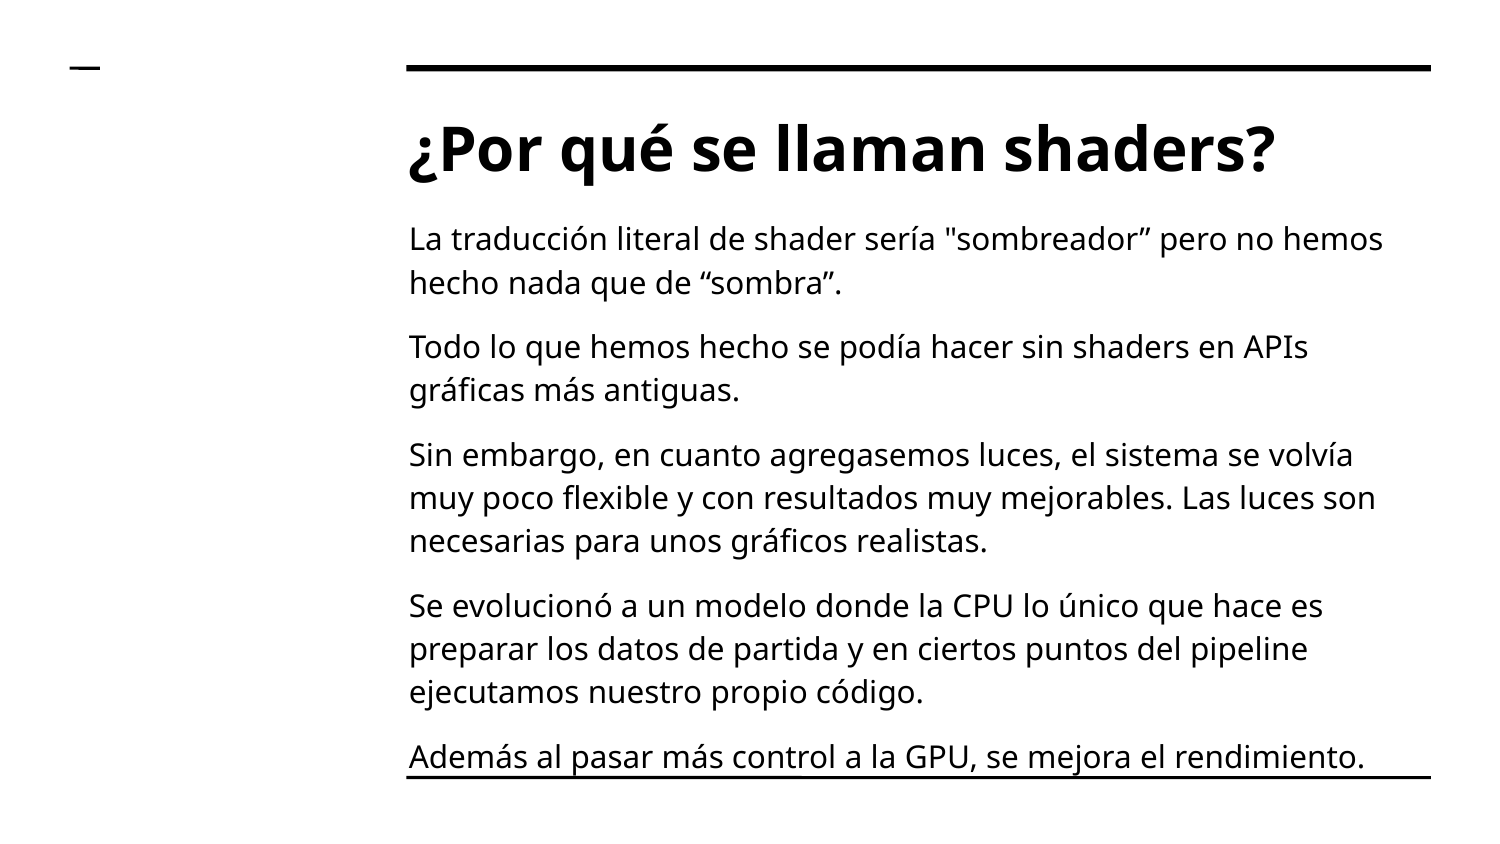

# ¿Por qué se llaman shaders?
La traducción literal de shader sería "sombreador” pero no hemos hecho nada que de “sombra”.
Todo lo que hemos hecho se podía hacer sin shaders en APIs gráficas más antiguas.
Sin embargo, en cuanto agregasemos luces, el sistema se volvía muy poco flexible y con resultados muy mejorables. Las luces son necesarias para unos gráficos realistas.
Se evolucionó a un modelo donde la CPU lo único que hace es preparar los datos de partida y en ciertos puntos del pipeline ejecutamos nuestro propio código.
Además al pasar más control a la GPU, se mejora el rendimiento.